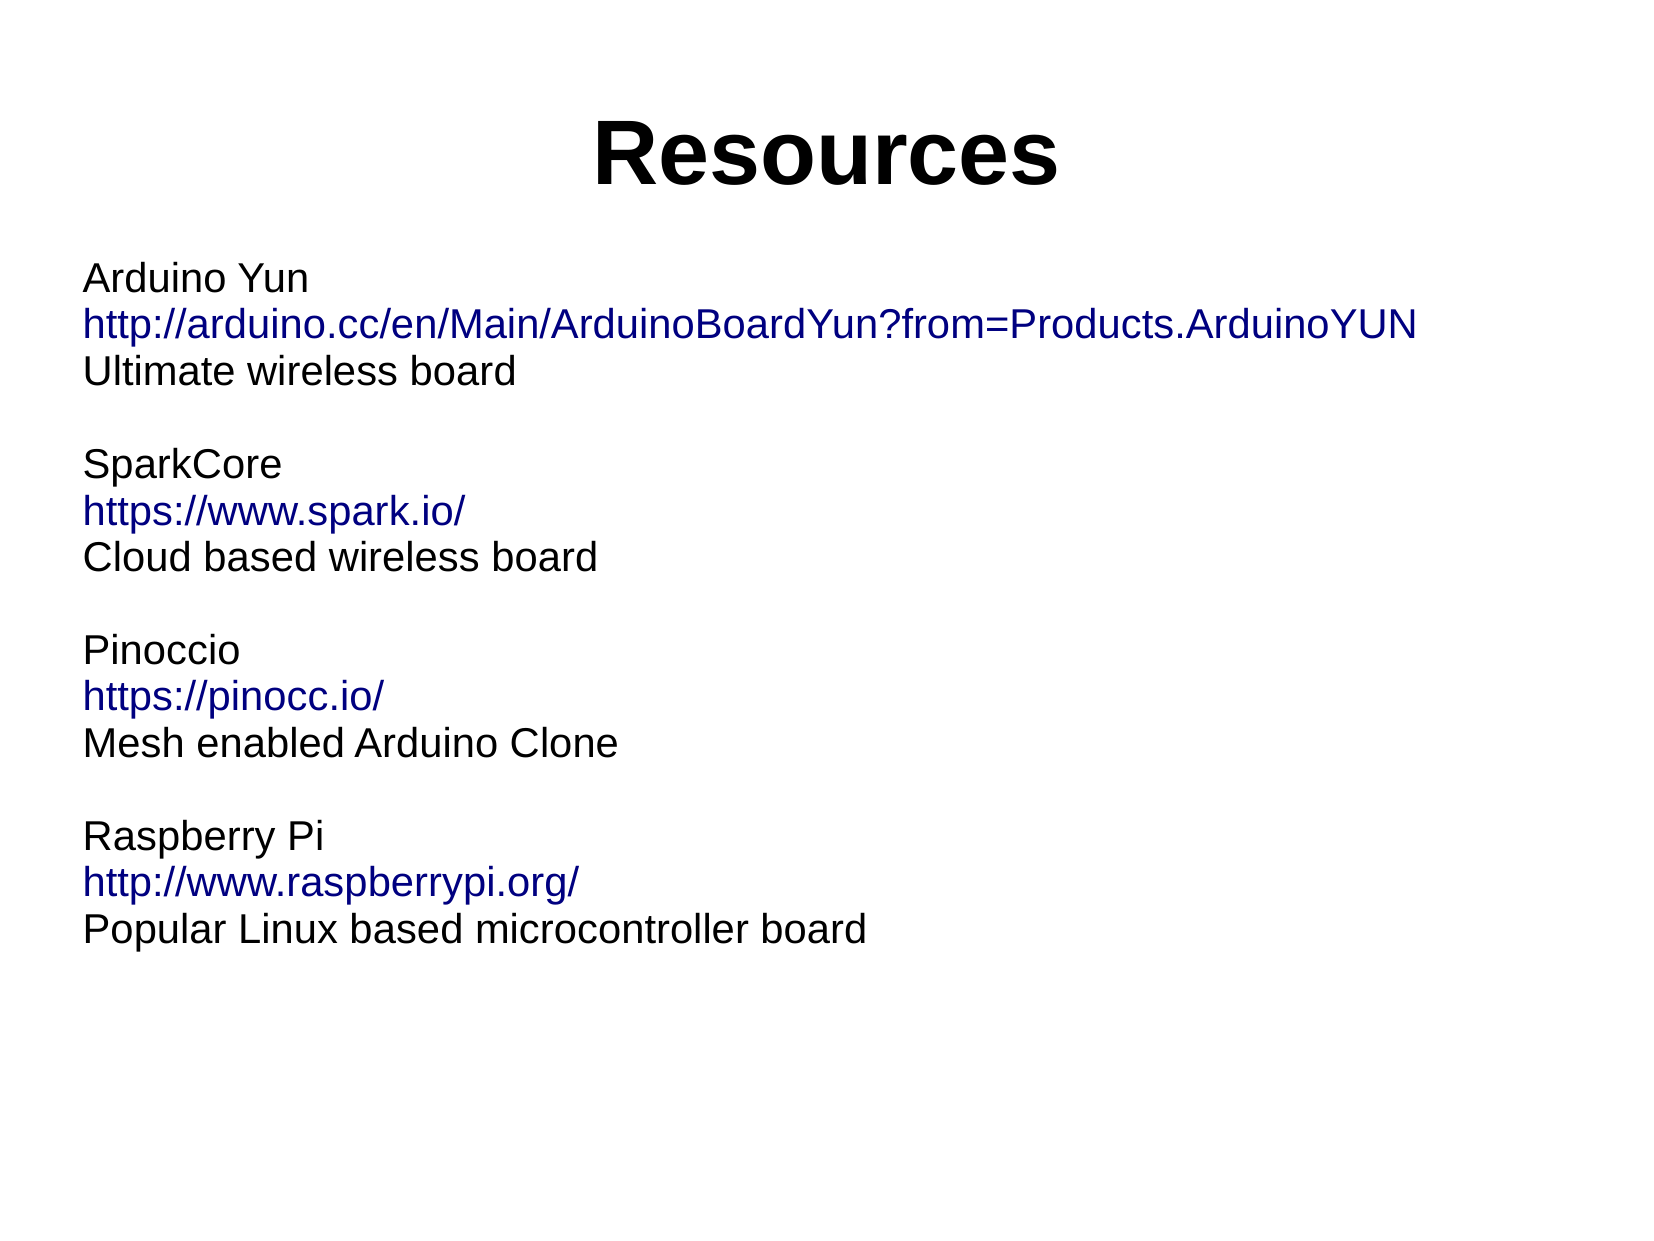

# Resources
Arduino Yun
http://arduino.cc/en/Main/ArduinoBoardYun?from=Products.ArduinoYUN
Ultimate wireless board
SparkCore
https://www.spark.io/
Cloud based wireless board
Pinoccio
https://pinocc.io/
Mesh enabled Arduino Clone
Raspberry Pi
http://www.raspberrypi.org/
Popular Linux based microcontroller board